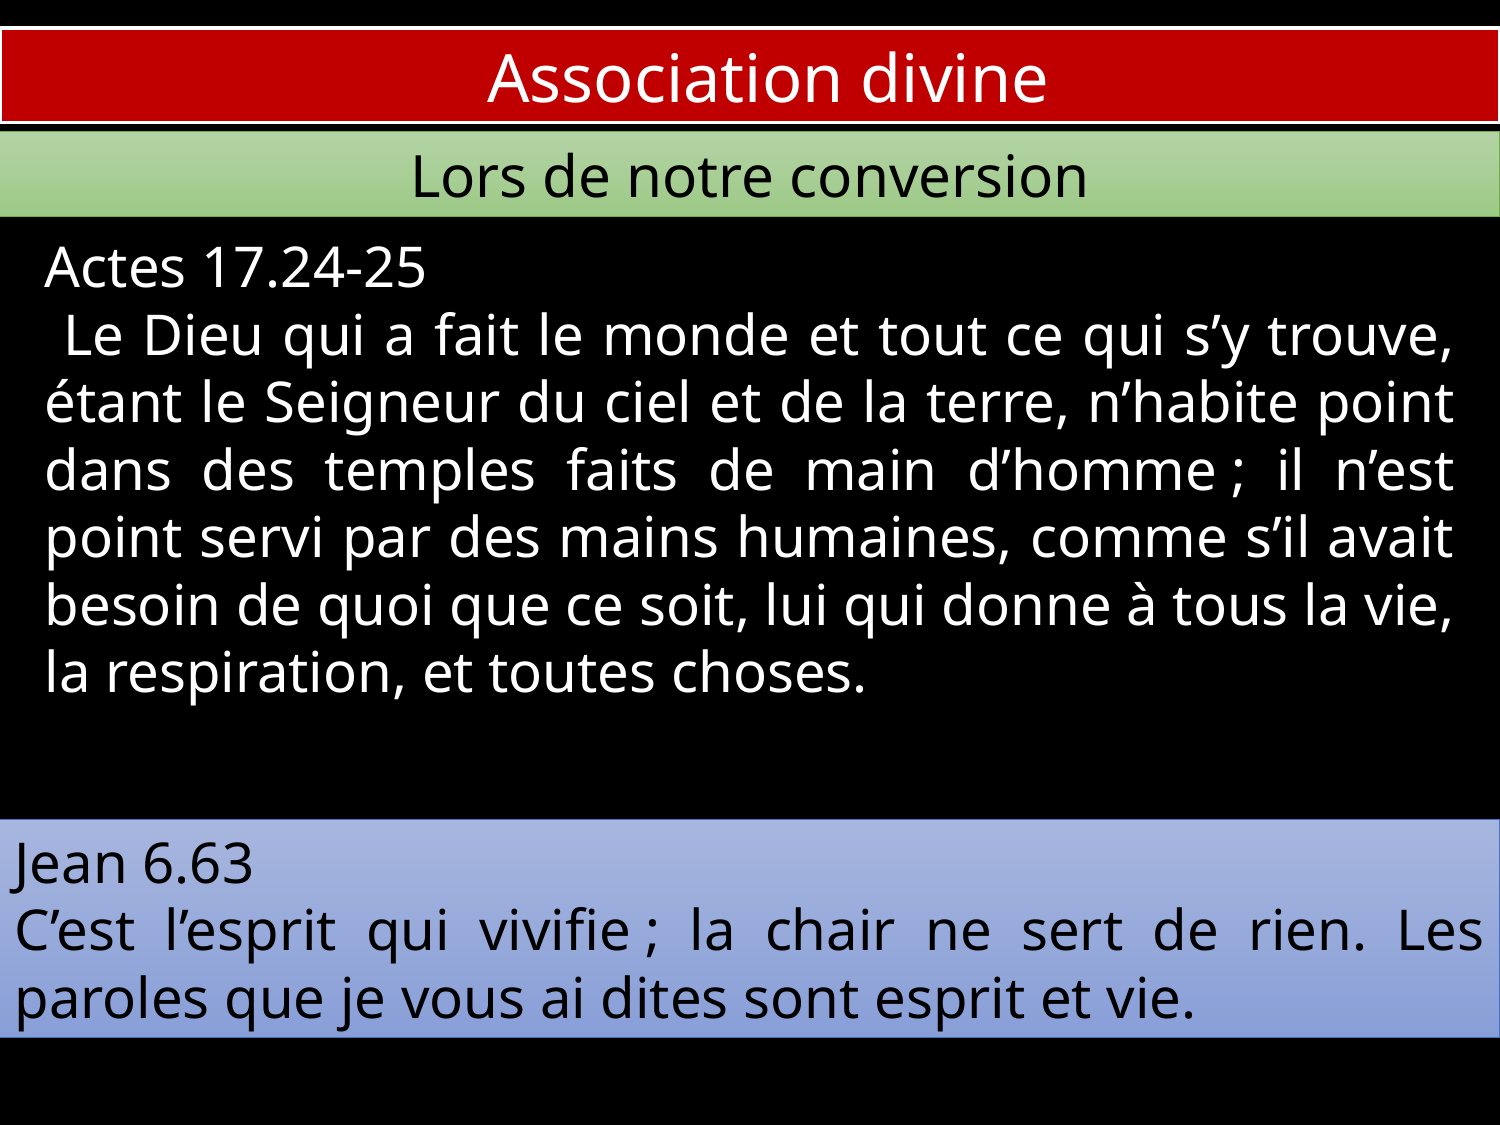

Association divine
Lors de notre conversion
Actes 17.24-25
 Le Dieu qui a fait le monde et tout ce qui s’y trouve, étant le Seigneur du ciel et de la terre, n’habite point dans des temples faits de main d’homme ; il n’est point servi par des mains humaines, comme s’il avait besoin de quoi que ce soit, lui qui donne à tous la vie, la respiration, et toutes choses.
Jean 6.63
C’est l’esprit qui vivifie ; la chair ne sert de rien. Les paroles que je vous ai dites sont esprit et vie.